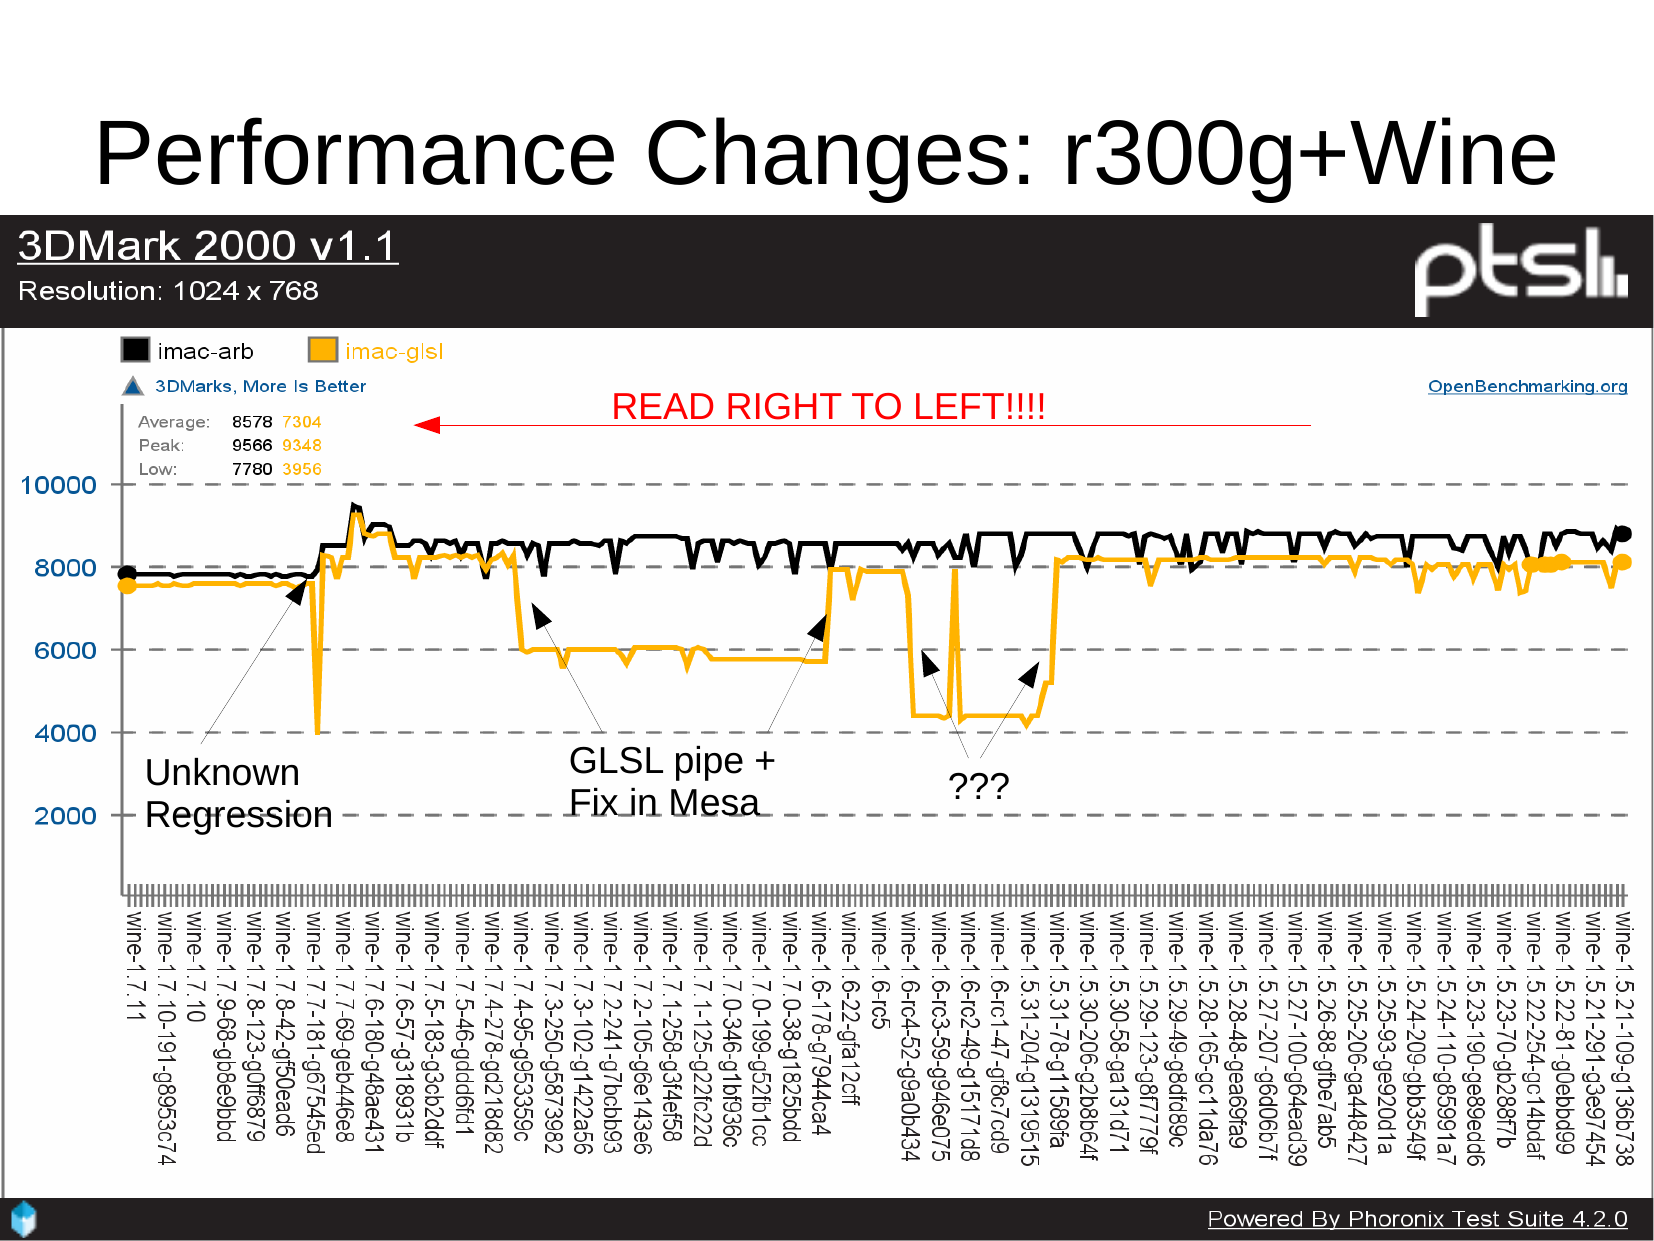

# Performance Changes: r300g+Wine
READ RIGHT TO LEFT!!!!
GLSL pipe +
Fix in Mesa
Unknown
Regression
???